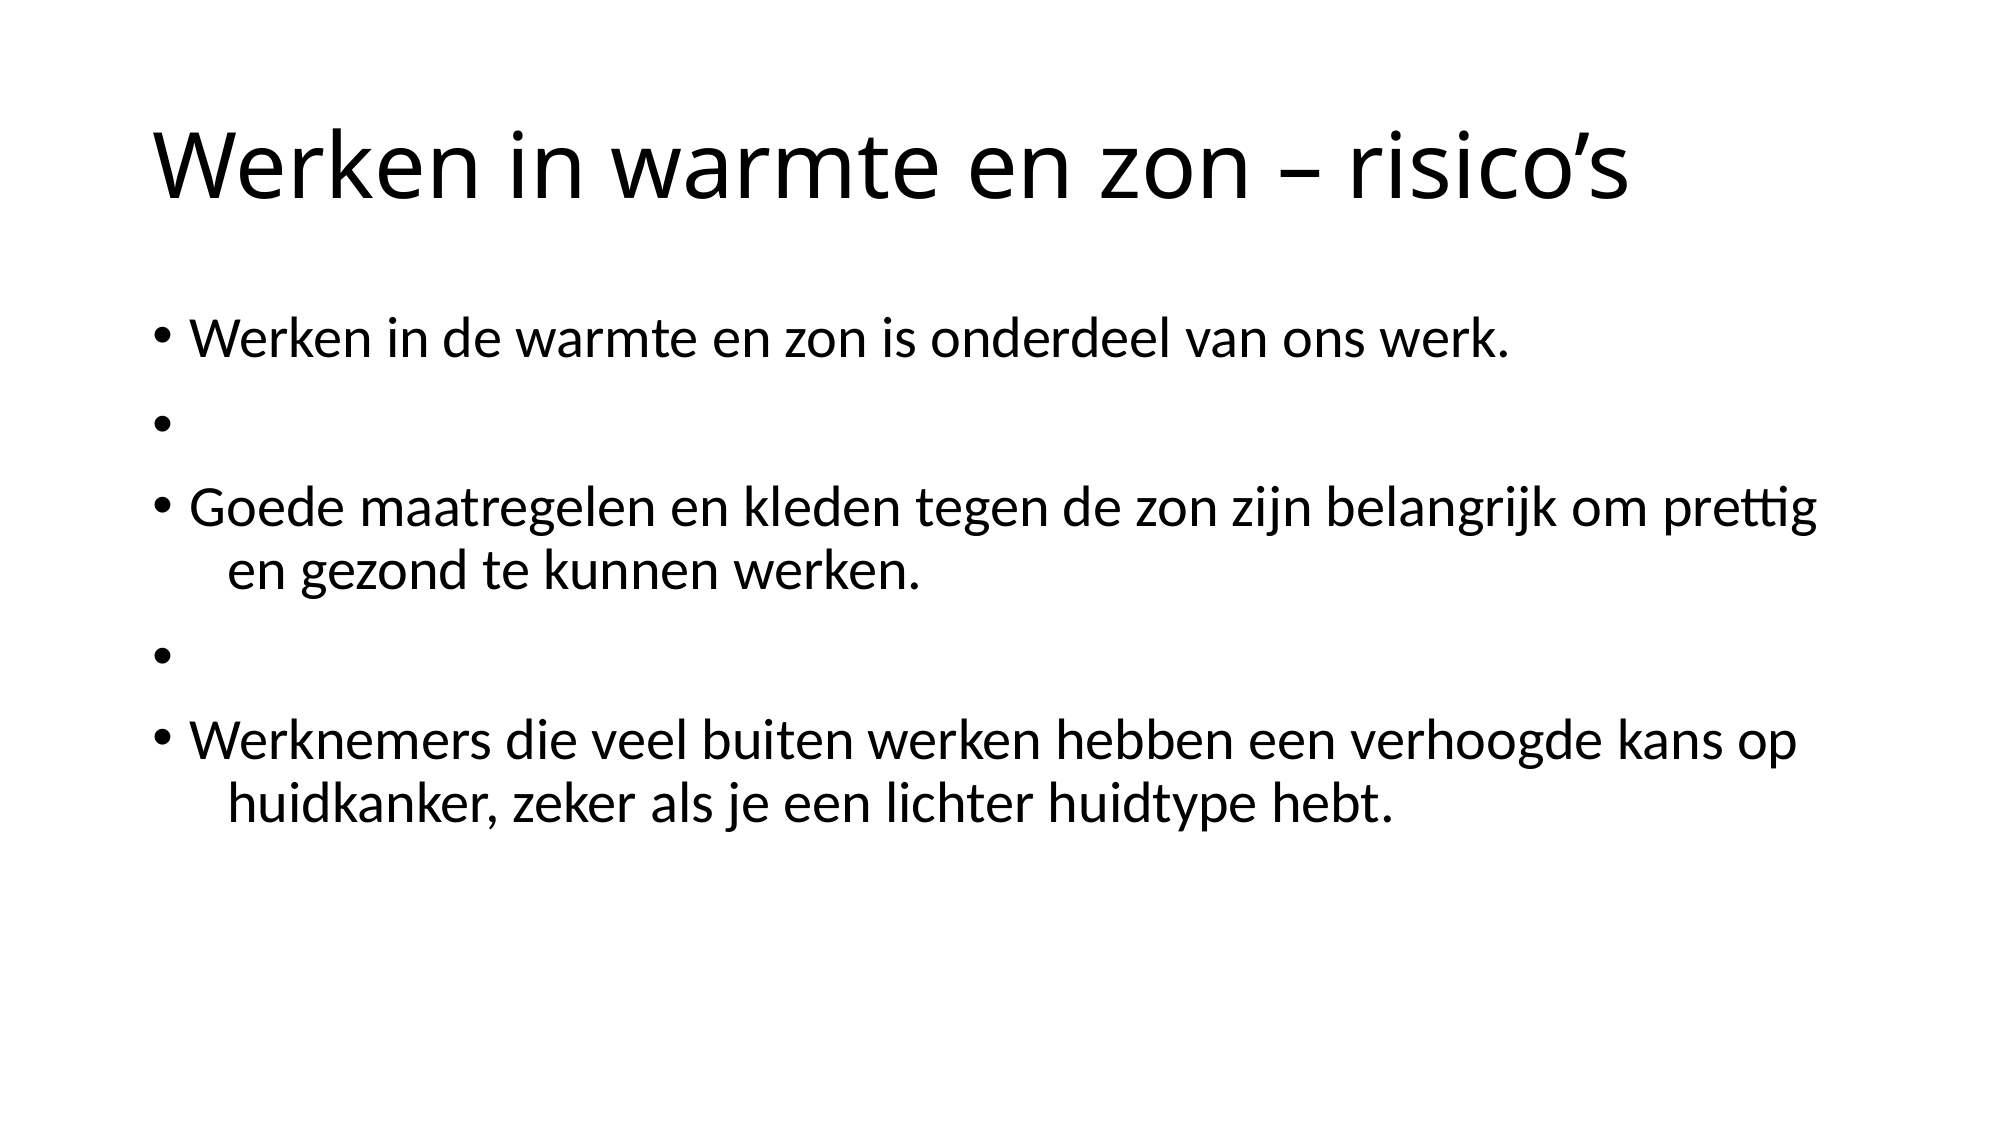

# Werken in warmte en zon – risico’s
Werken in de warmte en zon is onderdeel van ons werk.
Goede maatregelen en kleden tegen de zon zijn belangrijk om prettig en gezond te kunnen werken.
Werknemers die veel buiten werken hebben een verhoogde kans op huidkanker, zeker als je een lichter huidtype hebt.